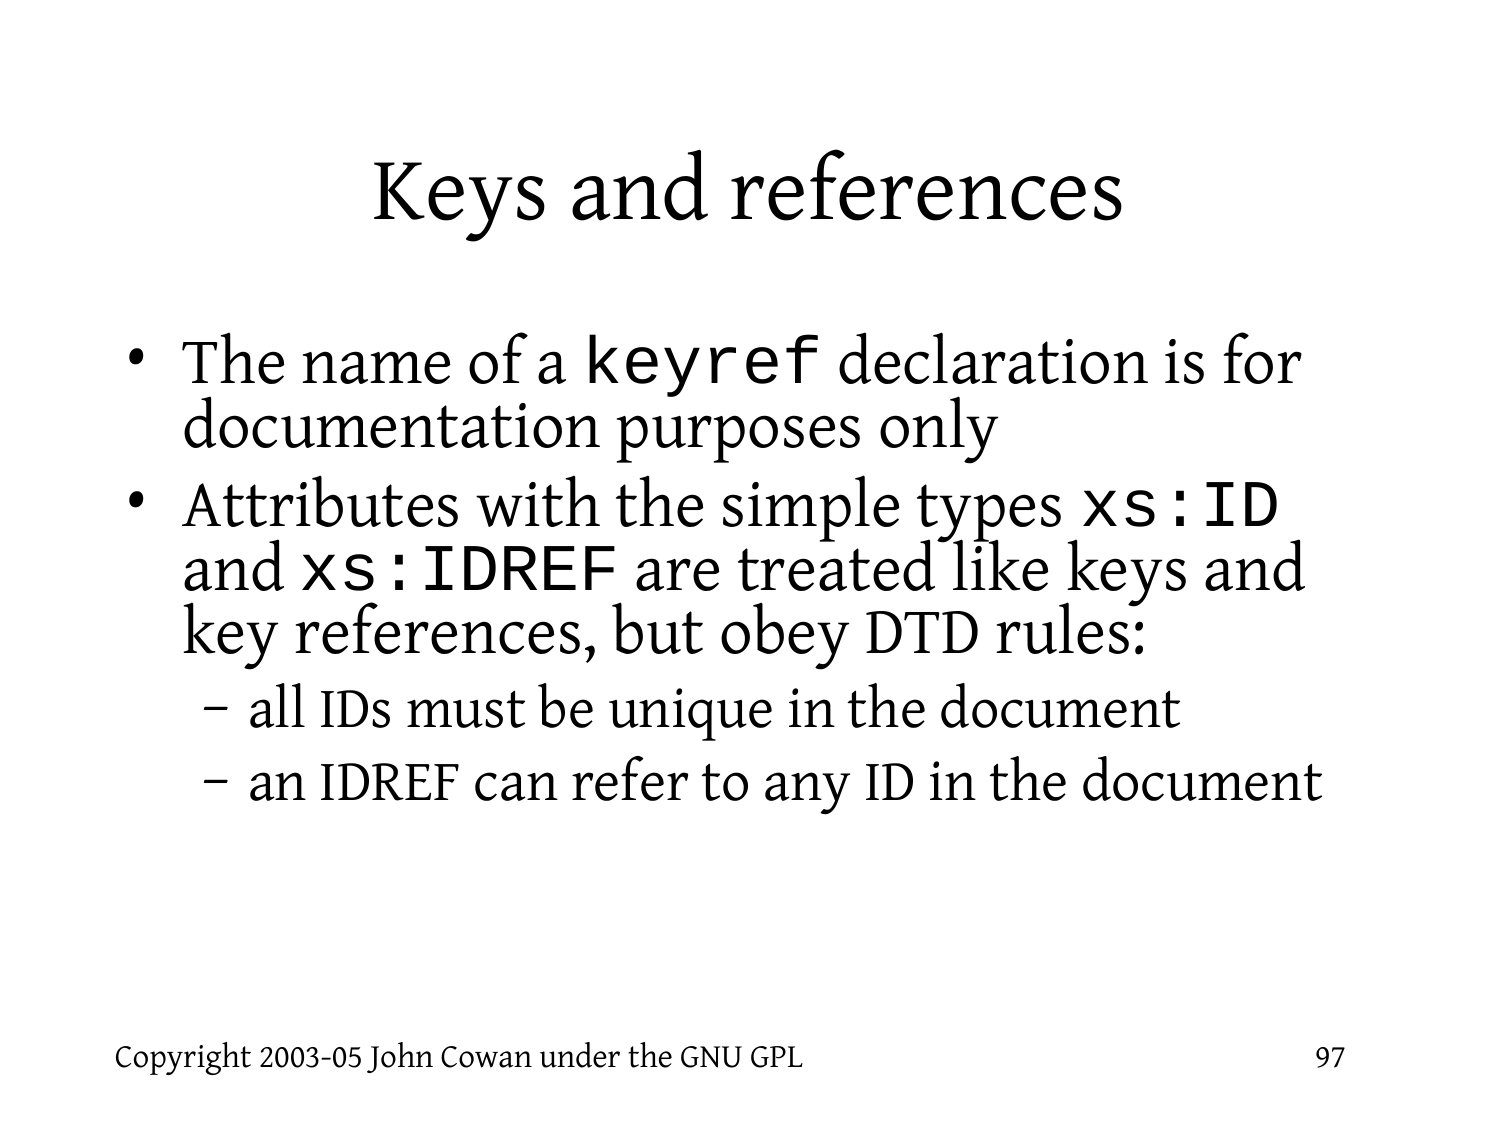

# Keys and references
The name of a keyref declaration is for documentation purposes only
Attributes with the simple types xs:ID and xs:IDREF are treated like keys and key references, but obey DTD rules:
all IDs must be unique in the document
an IDREF can refer to any ID in the document